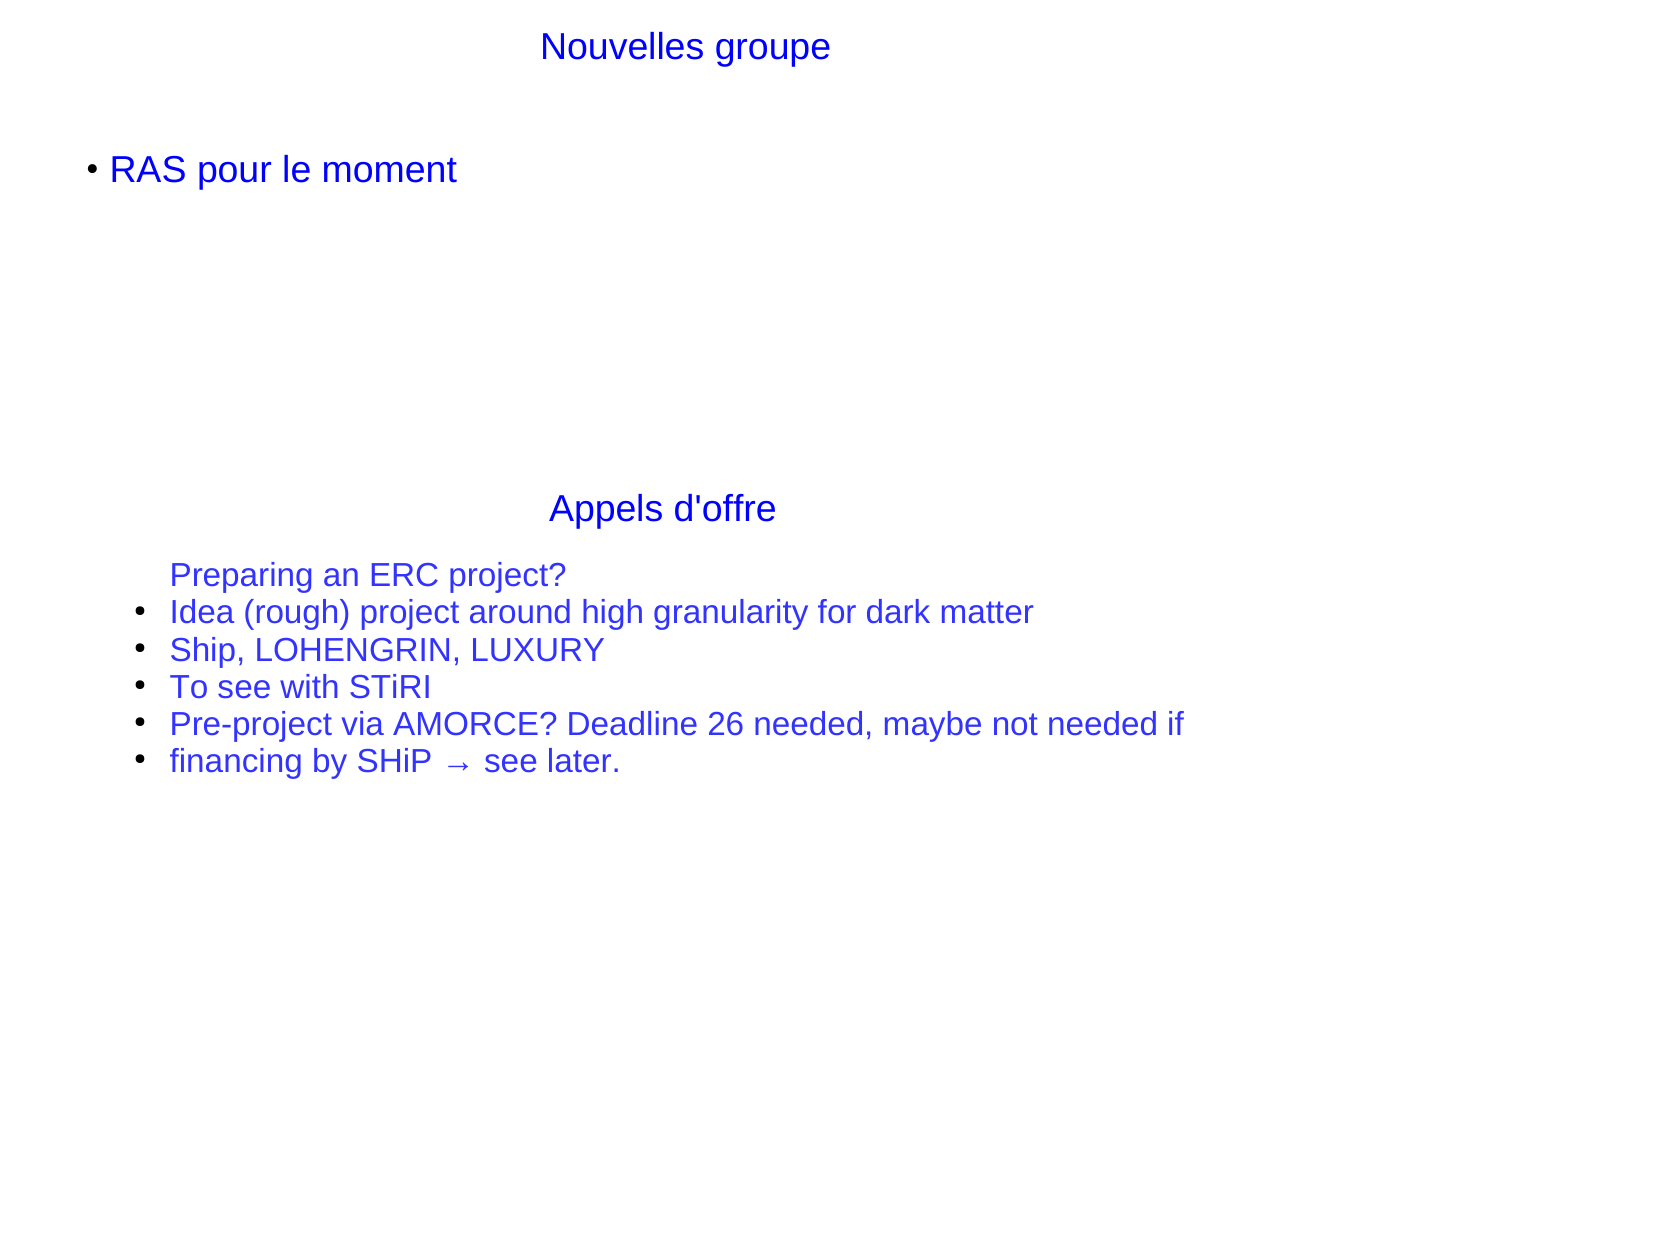

Nouvelles groupe
 RAS pour le moment
Appels d'offre
Preparing an ERC project?
Idea (rough) project around high granularity for dark matter
Ship, LOHENGRIN, LUXURY
To see with STiRI
Pre-project via AMORCE? Deadline 26 needed, maybe not needed if
financing by SHiP → see later.